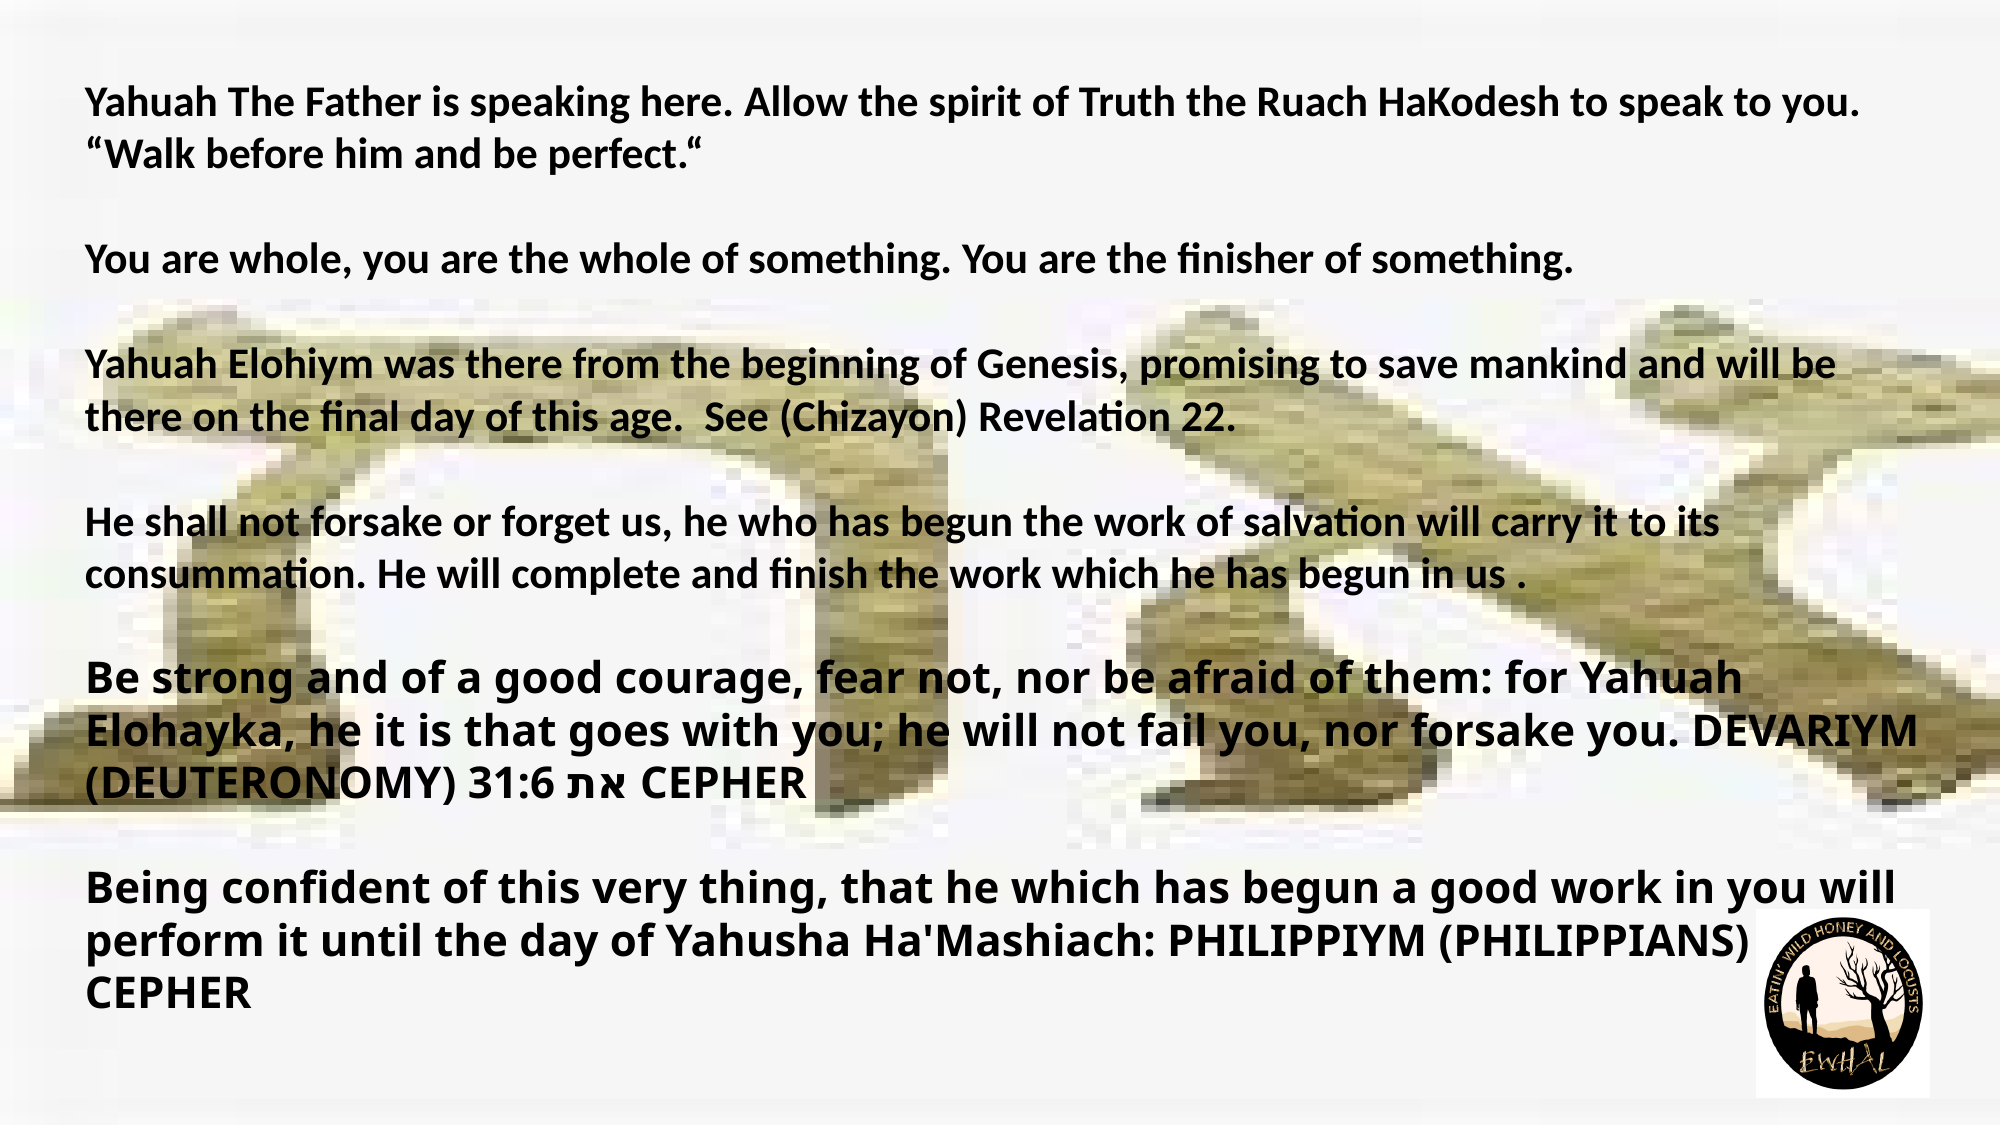

Yahuah The Father is speaking here. Allow the spirit of Truth the Ruach HaKodesh to speak to you. “Walk before him and be perfect.“
You are whole, you are the whole of something. You are the finisher of something.
Yahuah Elohiym was there from the beginning of Genesis, promising to save mankind and will be there on the final day of this age. See (Chizayon) Revelation 22.
He shall not forsake or forget us, he who has begun the work of salvation will carry it to its consummation. He will complete and finish the work which he has begun in us .
Be strong and of a good courage, fear not, nor be afraid of them: for Yahuah Elohayka, he it is that goes with you; he will not fail you, nor forsake you. DEVARIYM (DEUTERONOMY) 31:6 את CEPHER
Being confident of this very thing, that he which has begun a good work in you will perform it until the day of Yahusha Ha'Mashiach: PHILIPPIYM (PHILIPPIANS) 1:6 את CEPHER